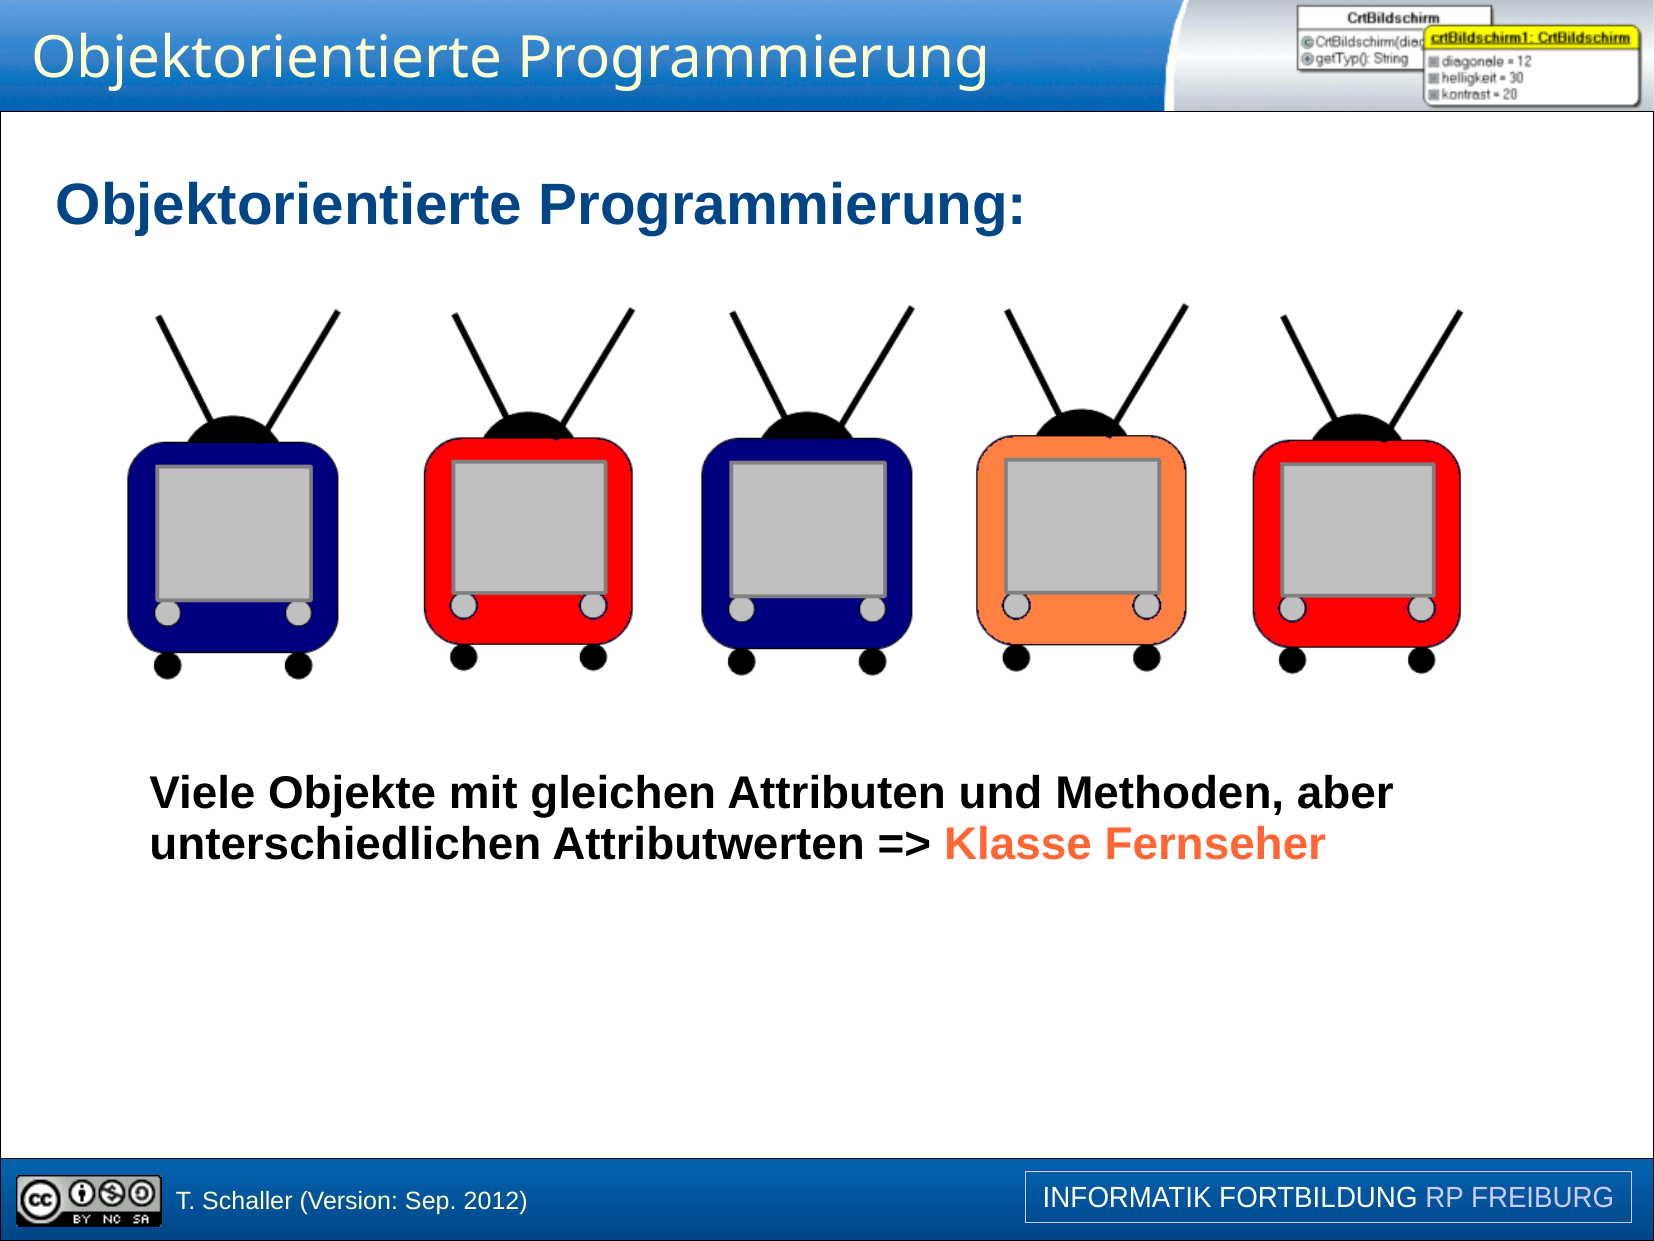

# Objektorientierte Programmierung
Objektorientierte Programmierung:
Viele Objekte mit gleichen Attributen und Methoden, aber unterschiedlichen Attributwerten => Klasse Fernseher
4